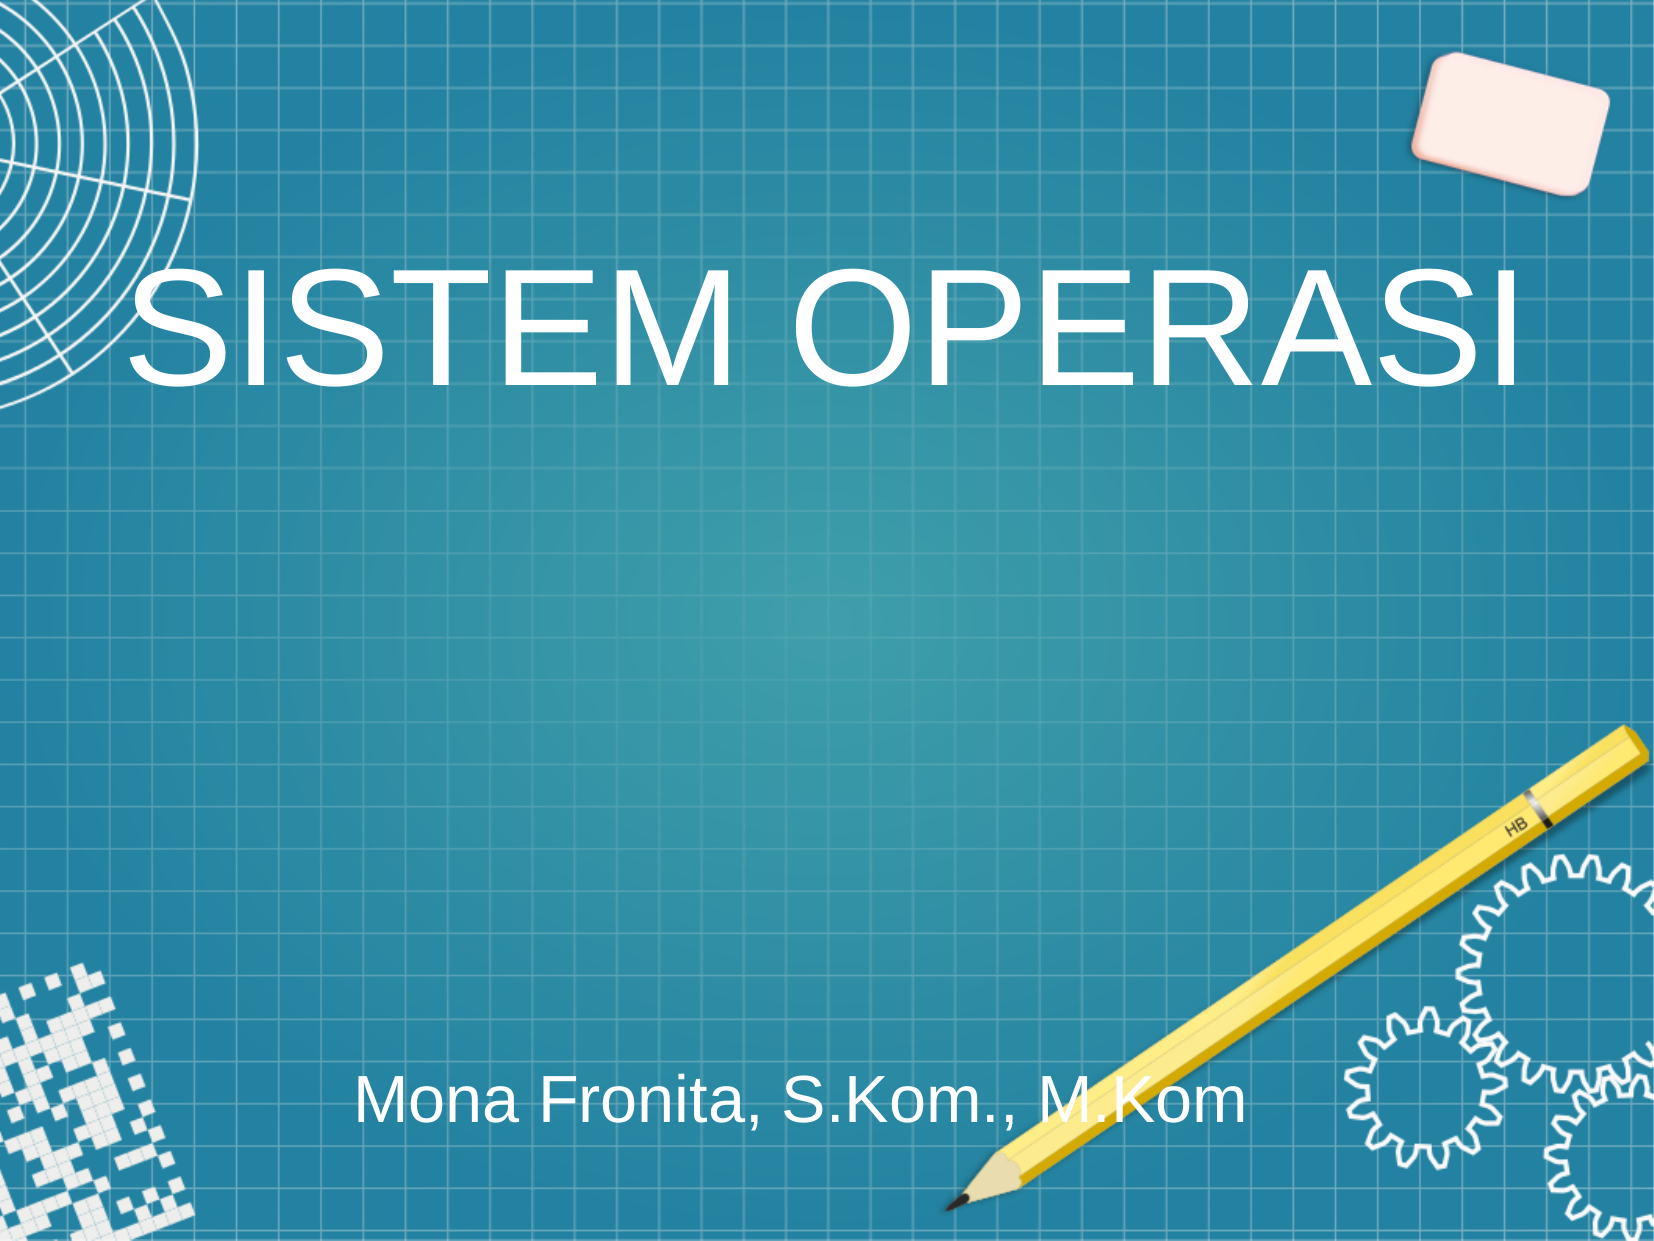

# SISTEM OPERASI
Mona Fronita, S.Kom., M.Kom